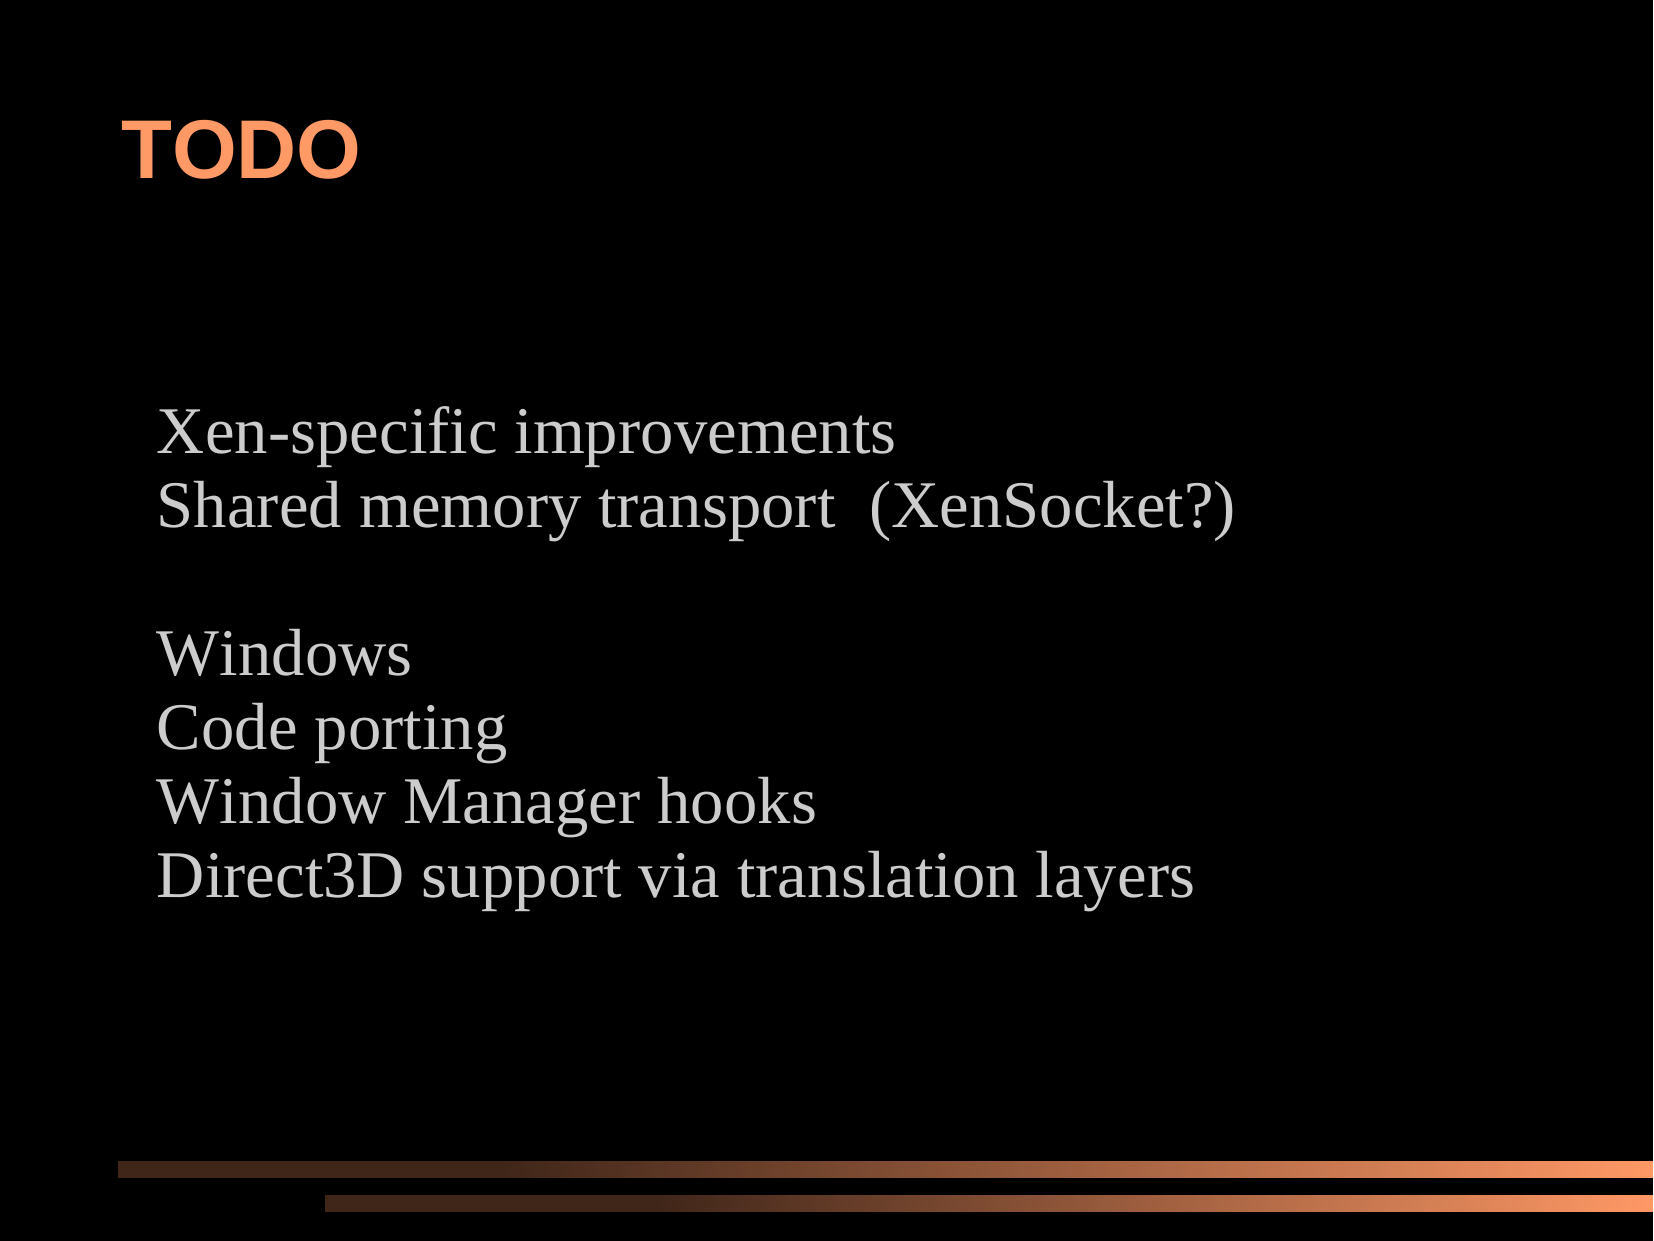

# TODO
Xen-specific improvements
Shared memory transport (XenSocket?)
Windows
Code porting
Window Manager hooks
Direct3D support via translation layers